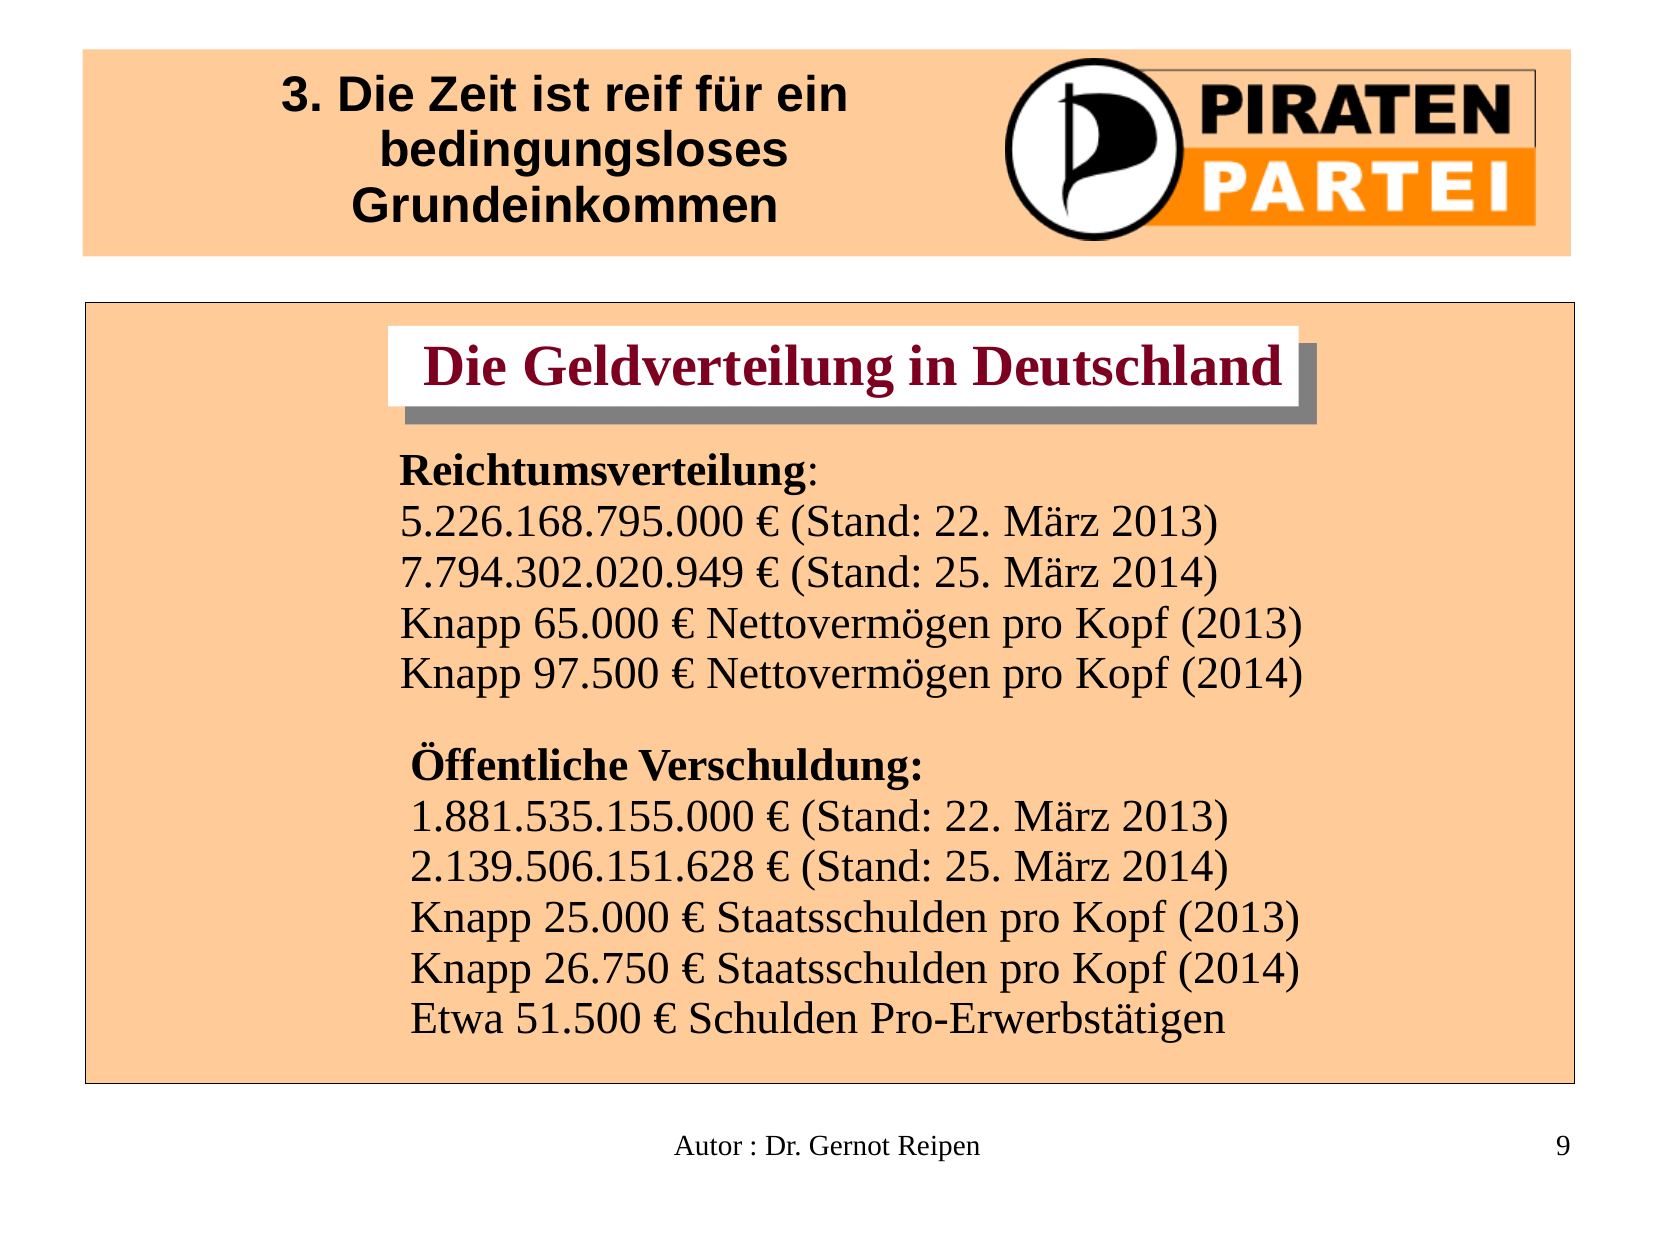

#
3. Die Zeit ist reif für ein bedingungsloses
Grundeinkommen
Die Geldverteilung in Deutschland
Reichtumsverteilung:
5.226.168.795.000 € (Stand: 22. März 2013)
7.794.302.020.949 € (Stand: 25. März 2014)
Knapp 65.000 € Nettovermögen pro Kopf (2013)
Knapp 97.500 € Nettovermögen pro Kopf (2014)
Öffentliche Verschuldung:
1.881.535.155.000 € (Stand: 22. März 2013)
2.139.506.151.628 € (Stand: 25. März 2014)
Knapp 25.000 € Staatsschulden pro Kopf (2013)
Knapp 26.750 € Staatsschulden pro Kopf (2014)
Etwa 51.500 € Schulden Pro-Erwerbstätigen
Autor : Dr. Gernot Reipen
9